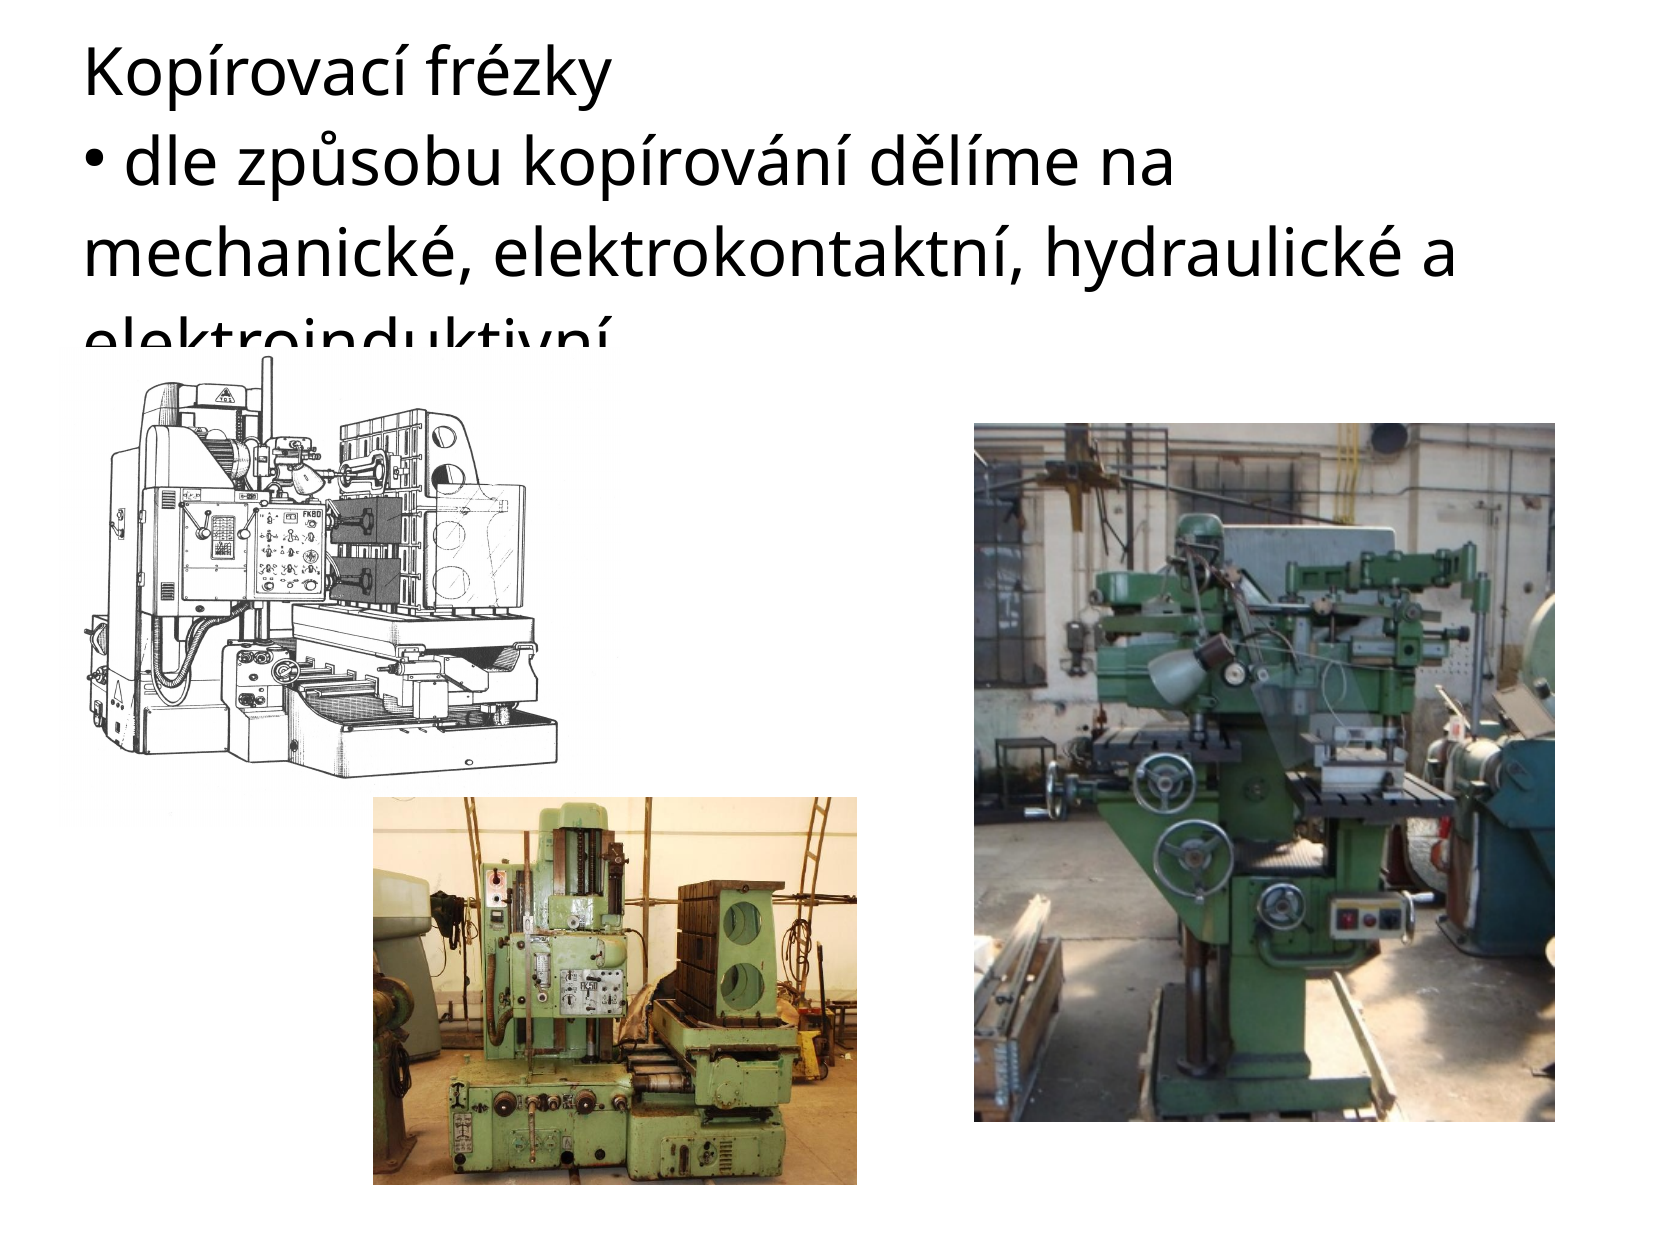

# Kopírovací frézky
 dle způsobu kopírování dělíme na mechanické, elektrokontaktní, hydraulické a elektroinduktivní